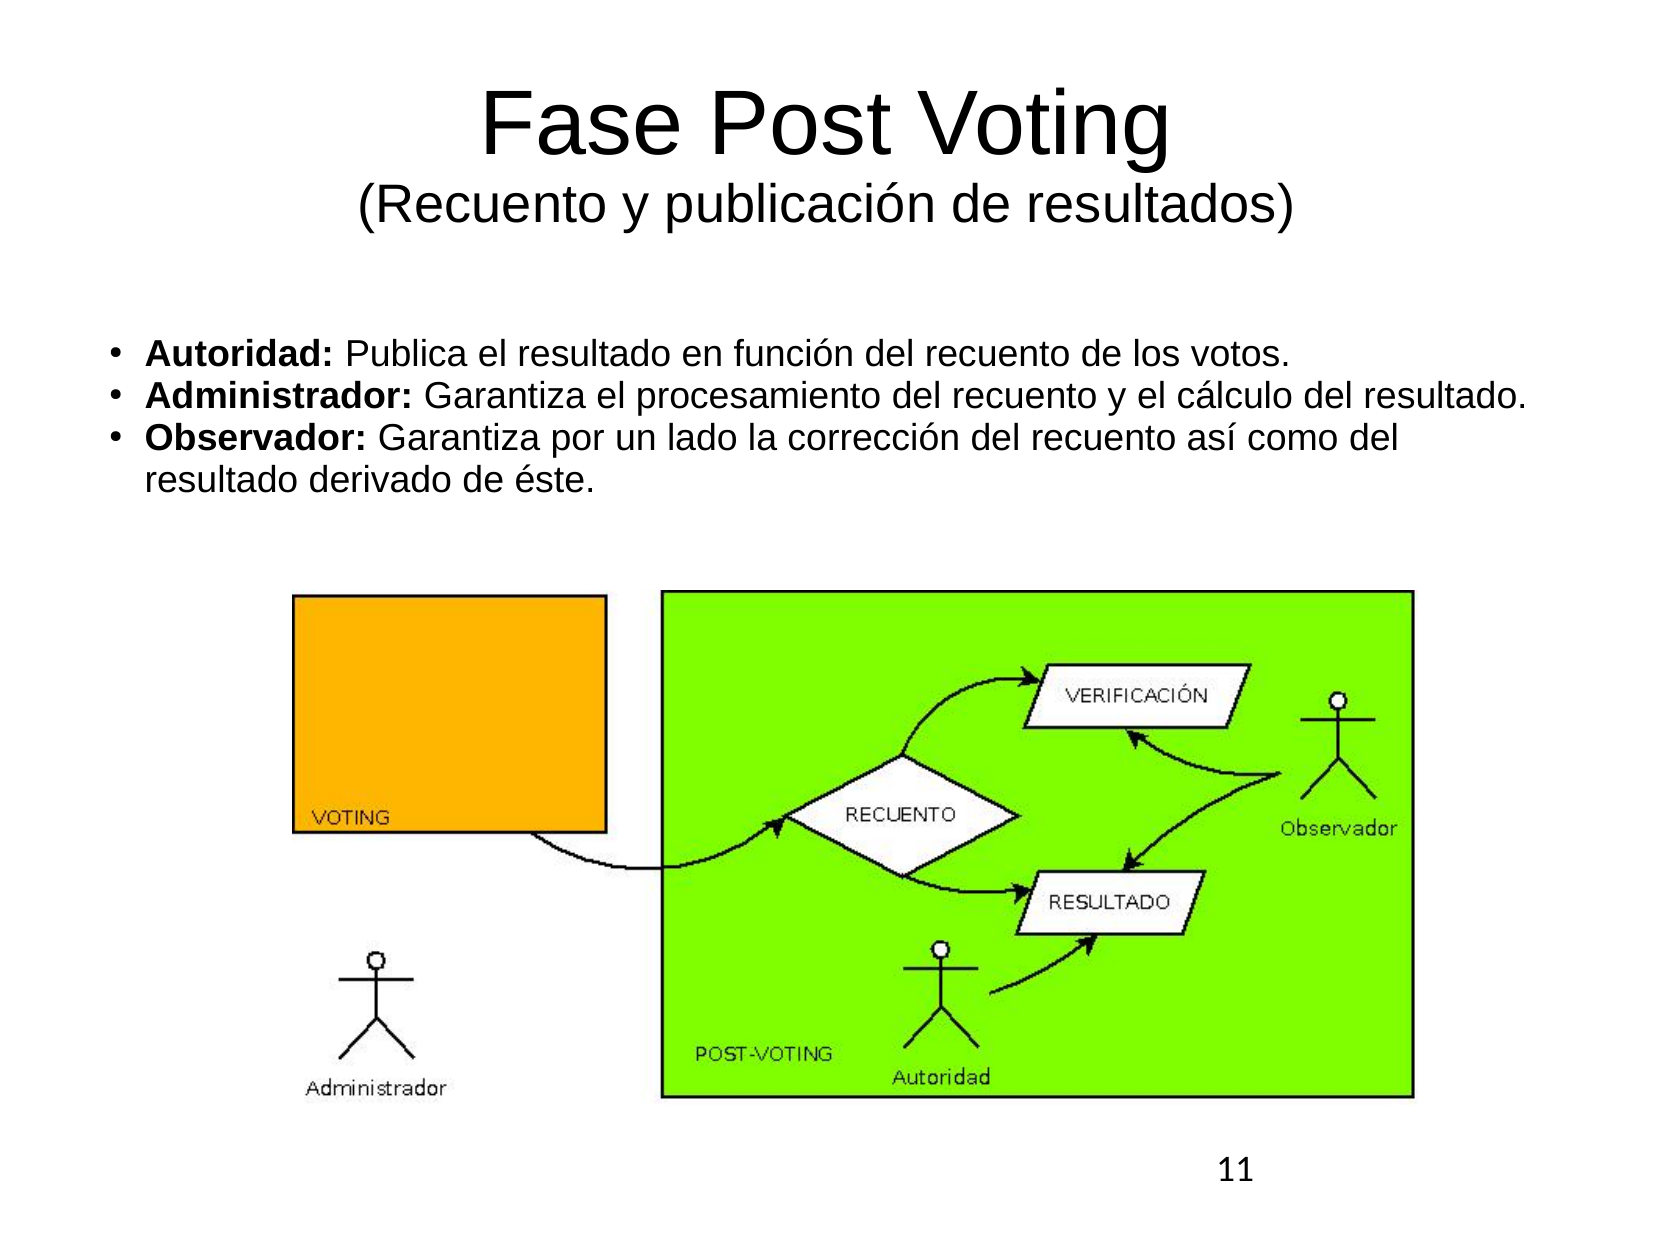

# Fase Post Voting (Recuento y publicación de resultados)
Autoridad: Publica el resultado en función del recuento de los votos.
Administrador: Garantiza el procesamiento del recuento y el cálculo del resultado.
Observador: Garantiza por un lado la corrección del recuento así como del resultado derivado de éste.